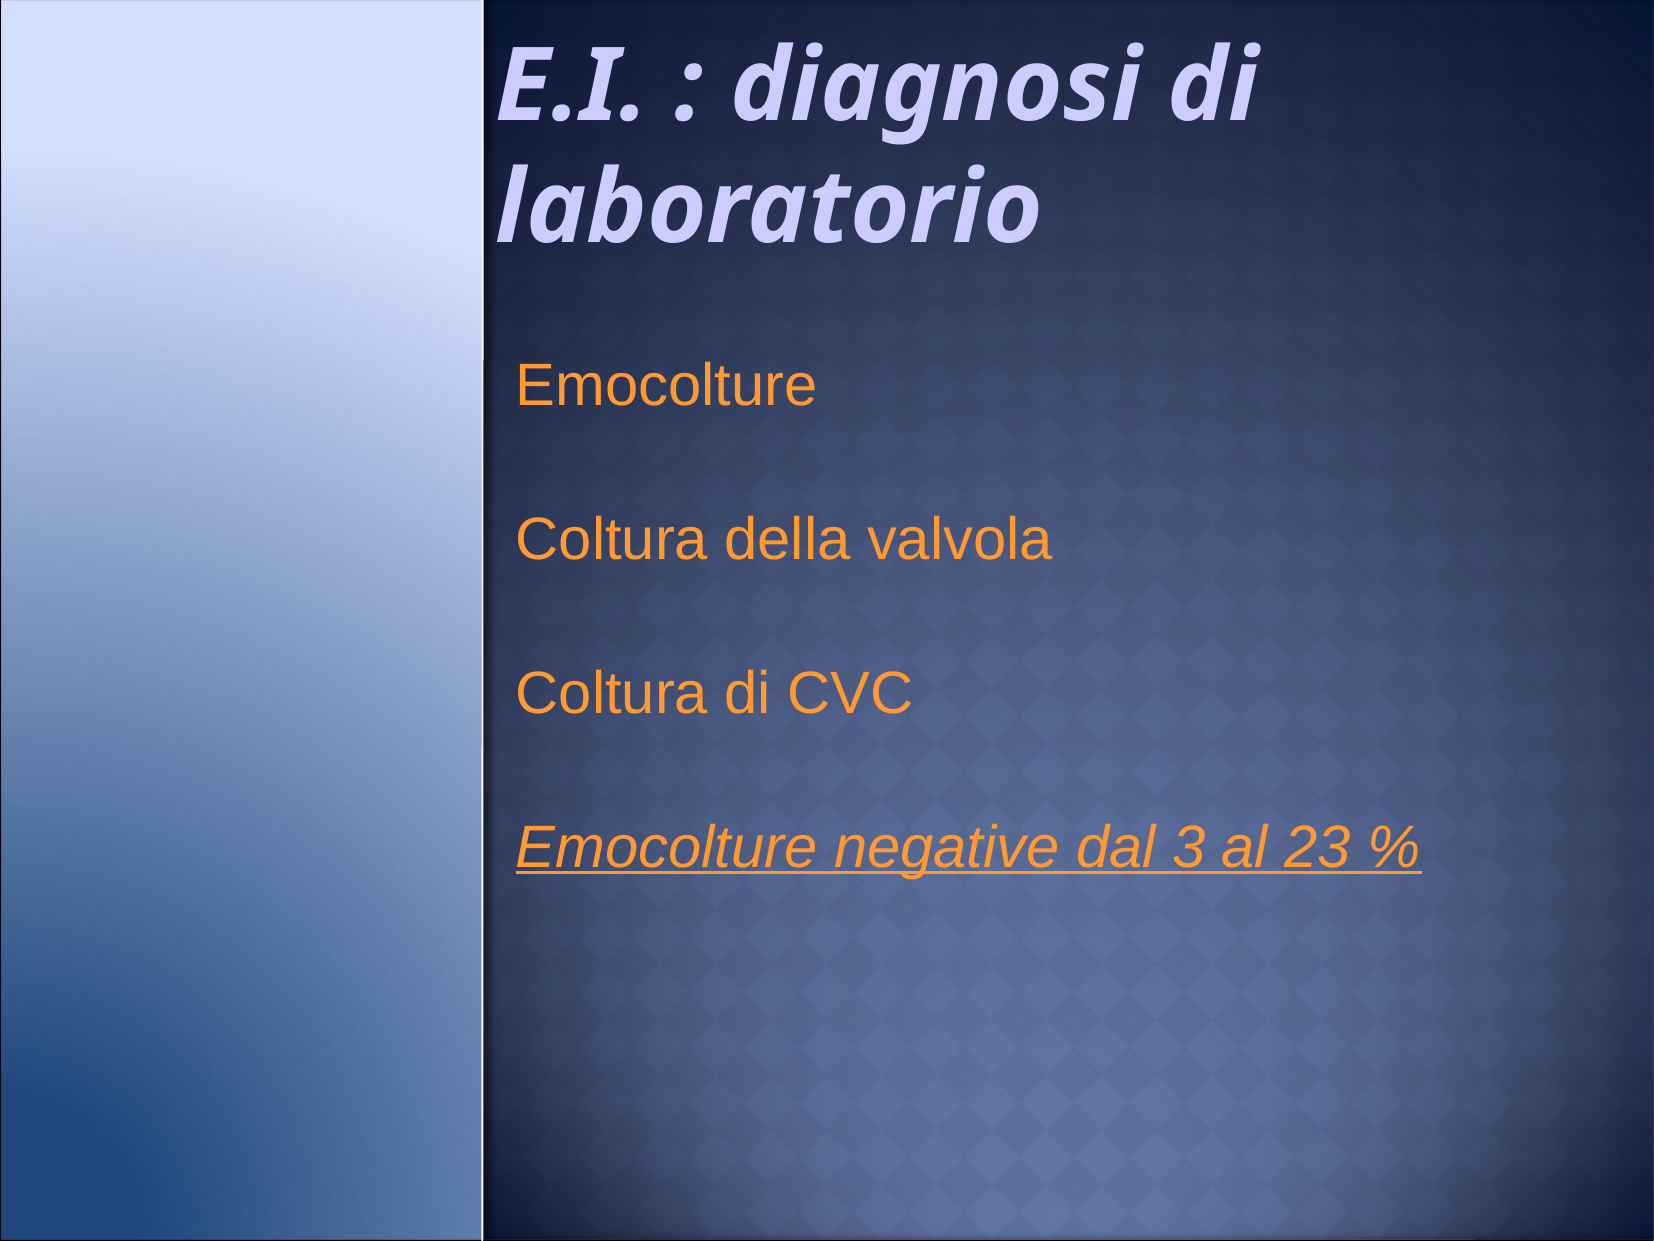

# E.I. : diagnosi di laboratorio
Emocolture
Coltura della valvola
Coltura di CVC
Emocolture negative dal 3 al 23 %